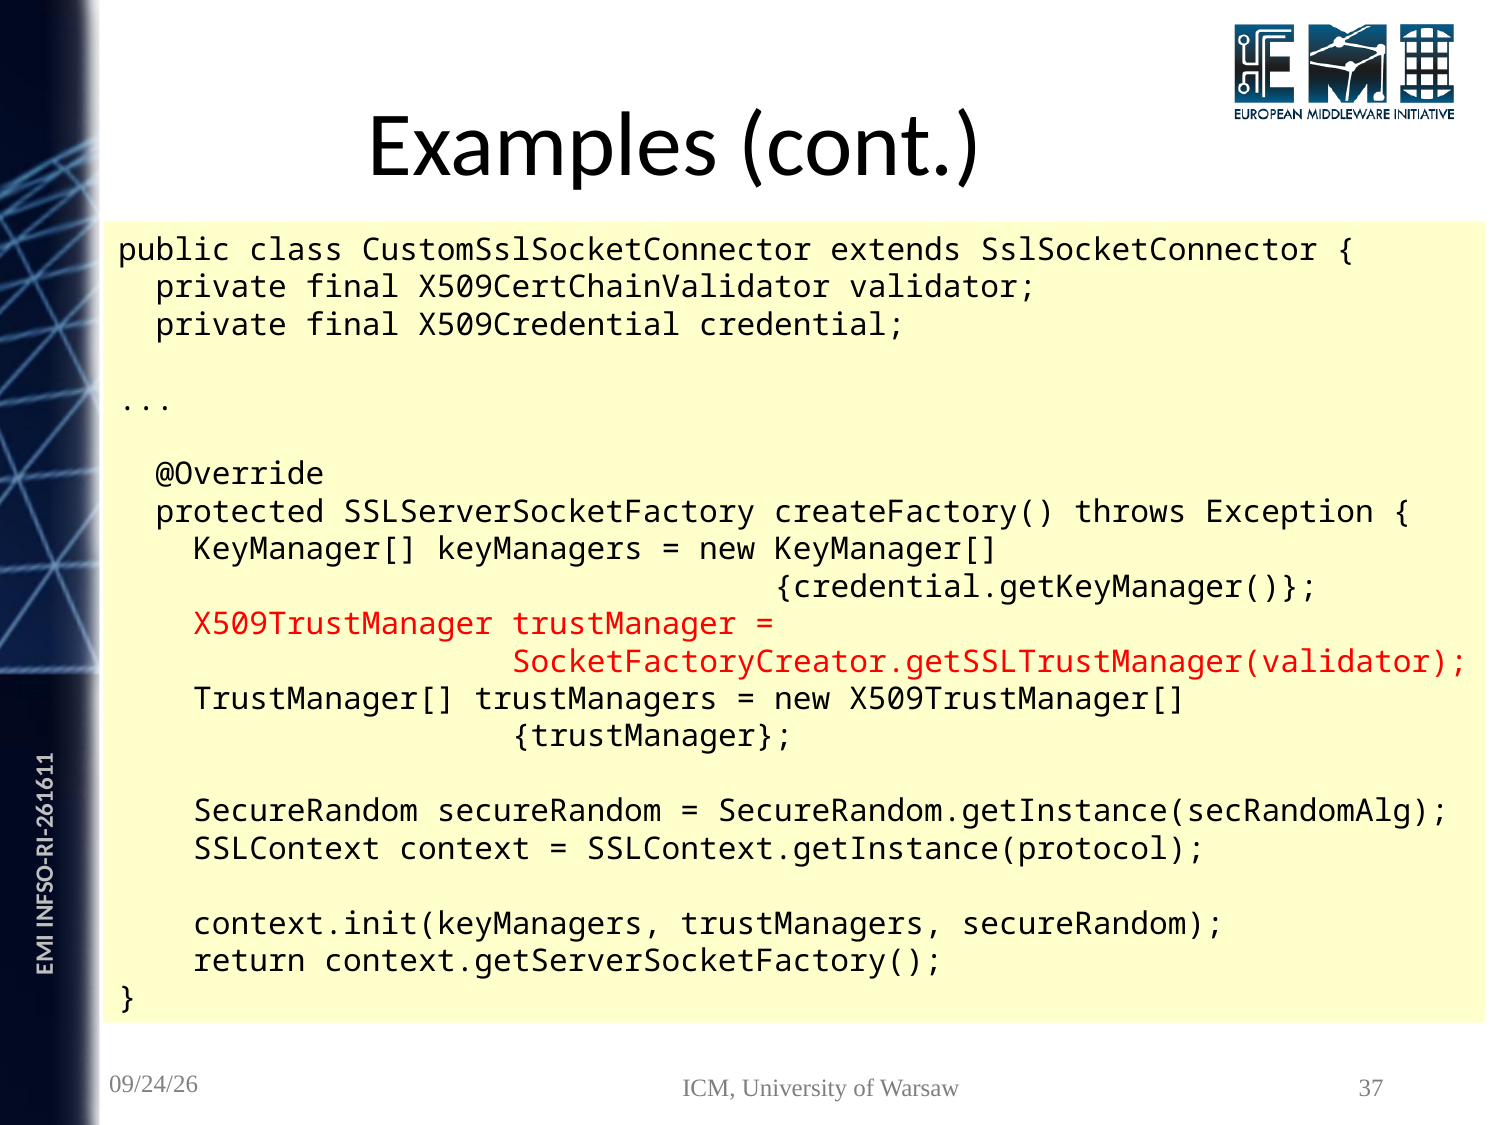

# Examples (cont.)
public class CustomSslSocketConnector extends SslSocketConnector {
 private final X509CertChainValidator validator;
 private final X509Credential credential;
...
 @Override
 protected SSLServerSocketFactory createFactory() throws Exception {
 KeyManager[] keyManagers = new KeyManager[]
 {credential.getKeyManager()};
 X509TrustManager trustManager =
 SocketFactoryCreator.getSSLTrustManager(validator);
 TrustManager[] trustManagers = new X509TrustManager[]
 {trustManager};
 SecureRandom secureRandom = SecureRandom.getInstance(secRandomAlg);
 SSLContext context = SSLContext.getInstance(protocol);
 context.init(keyManagers, trustManagers, secureRandom);
 return context.getServerSocketFactory();
}
37